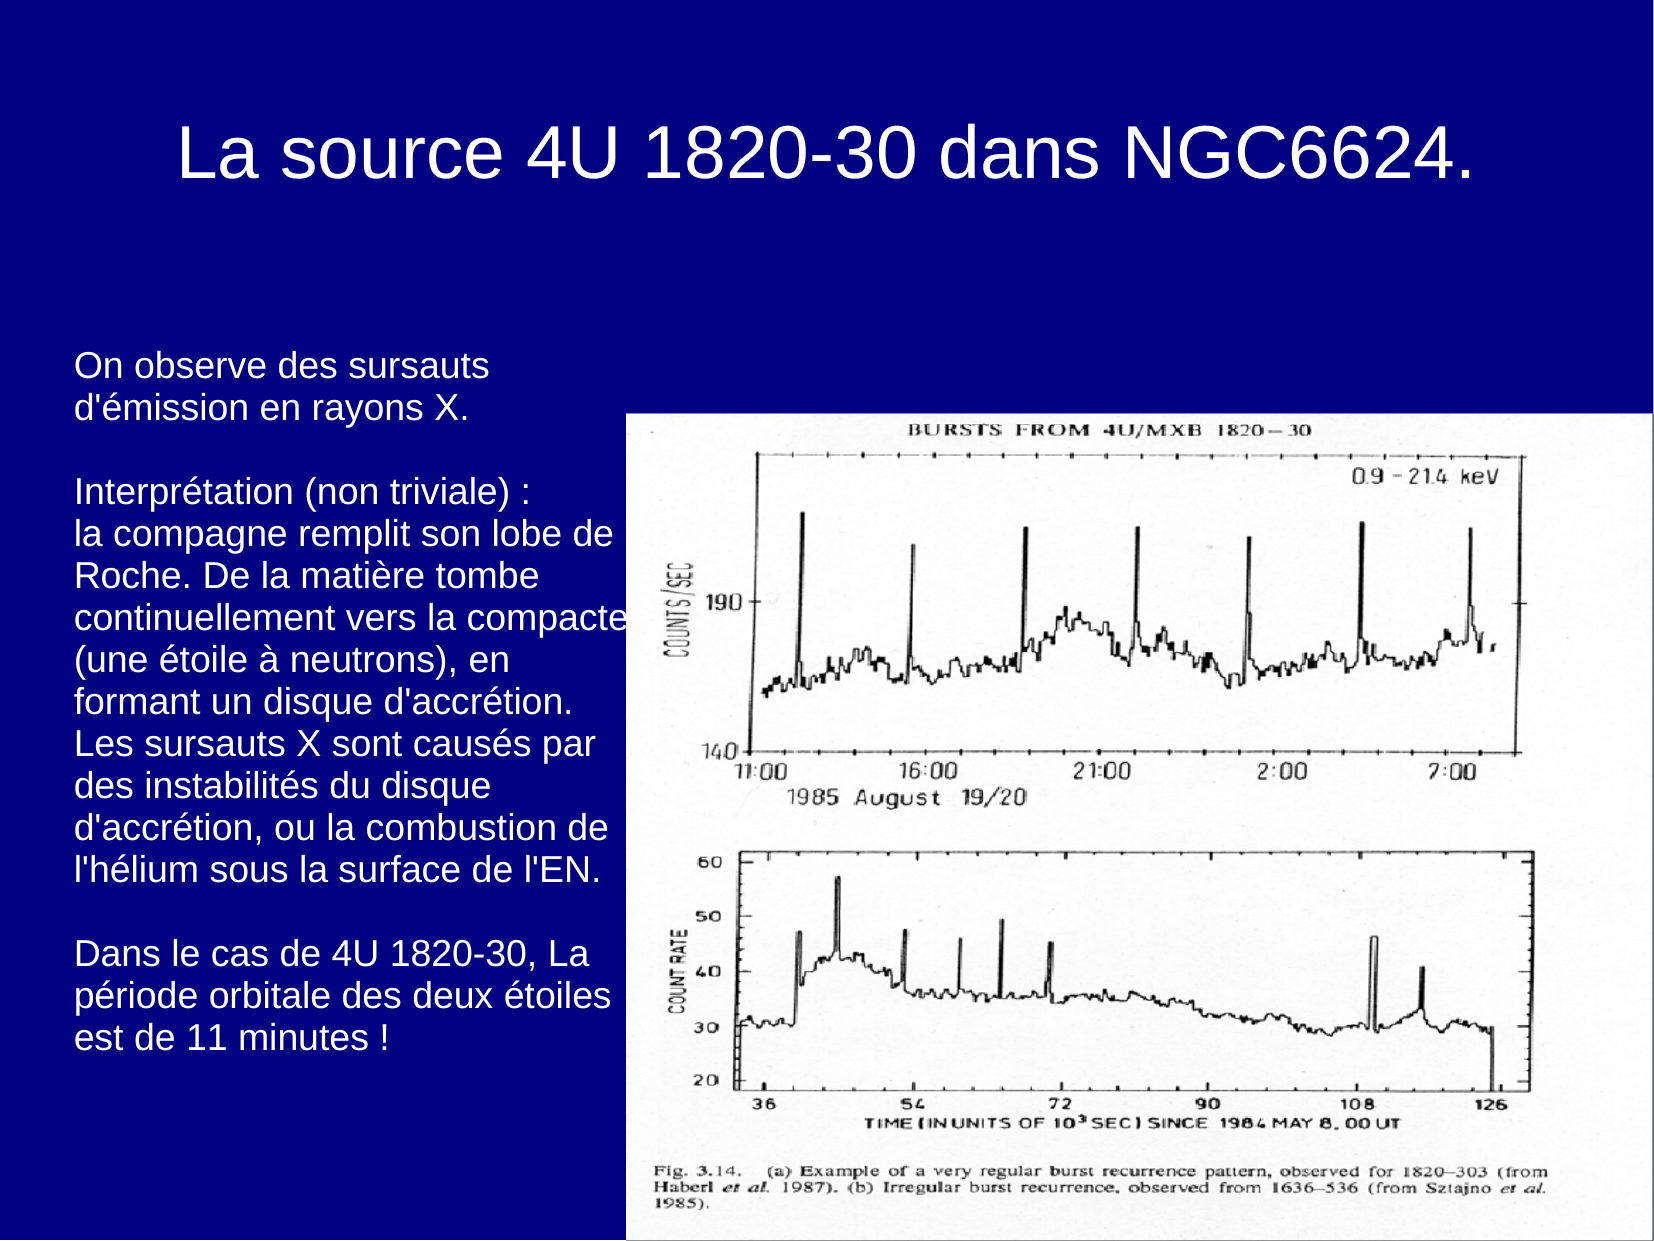

# La source 4U 1820-30 dans NGC6624.
On observe des sursauts d'émission en rayons X.
Interprétation (non triviale) :
la compagne remplit son lobe de Roche. De la matière tombe continuellement vers la compacte (une étoile à neutrons), en formant un disque d'accrétion.
Les sursauts X sont causés par des instabilités du disque d'accrétion, ou la combustion de l'hélium sous la surface de l'EN.
Dans le cas de 4U 1820-30, La période orbitale des deux étoiles est de 11 minutes !